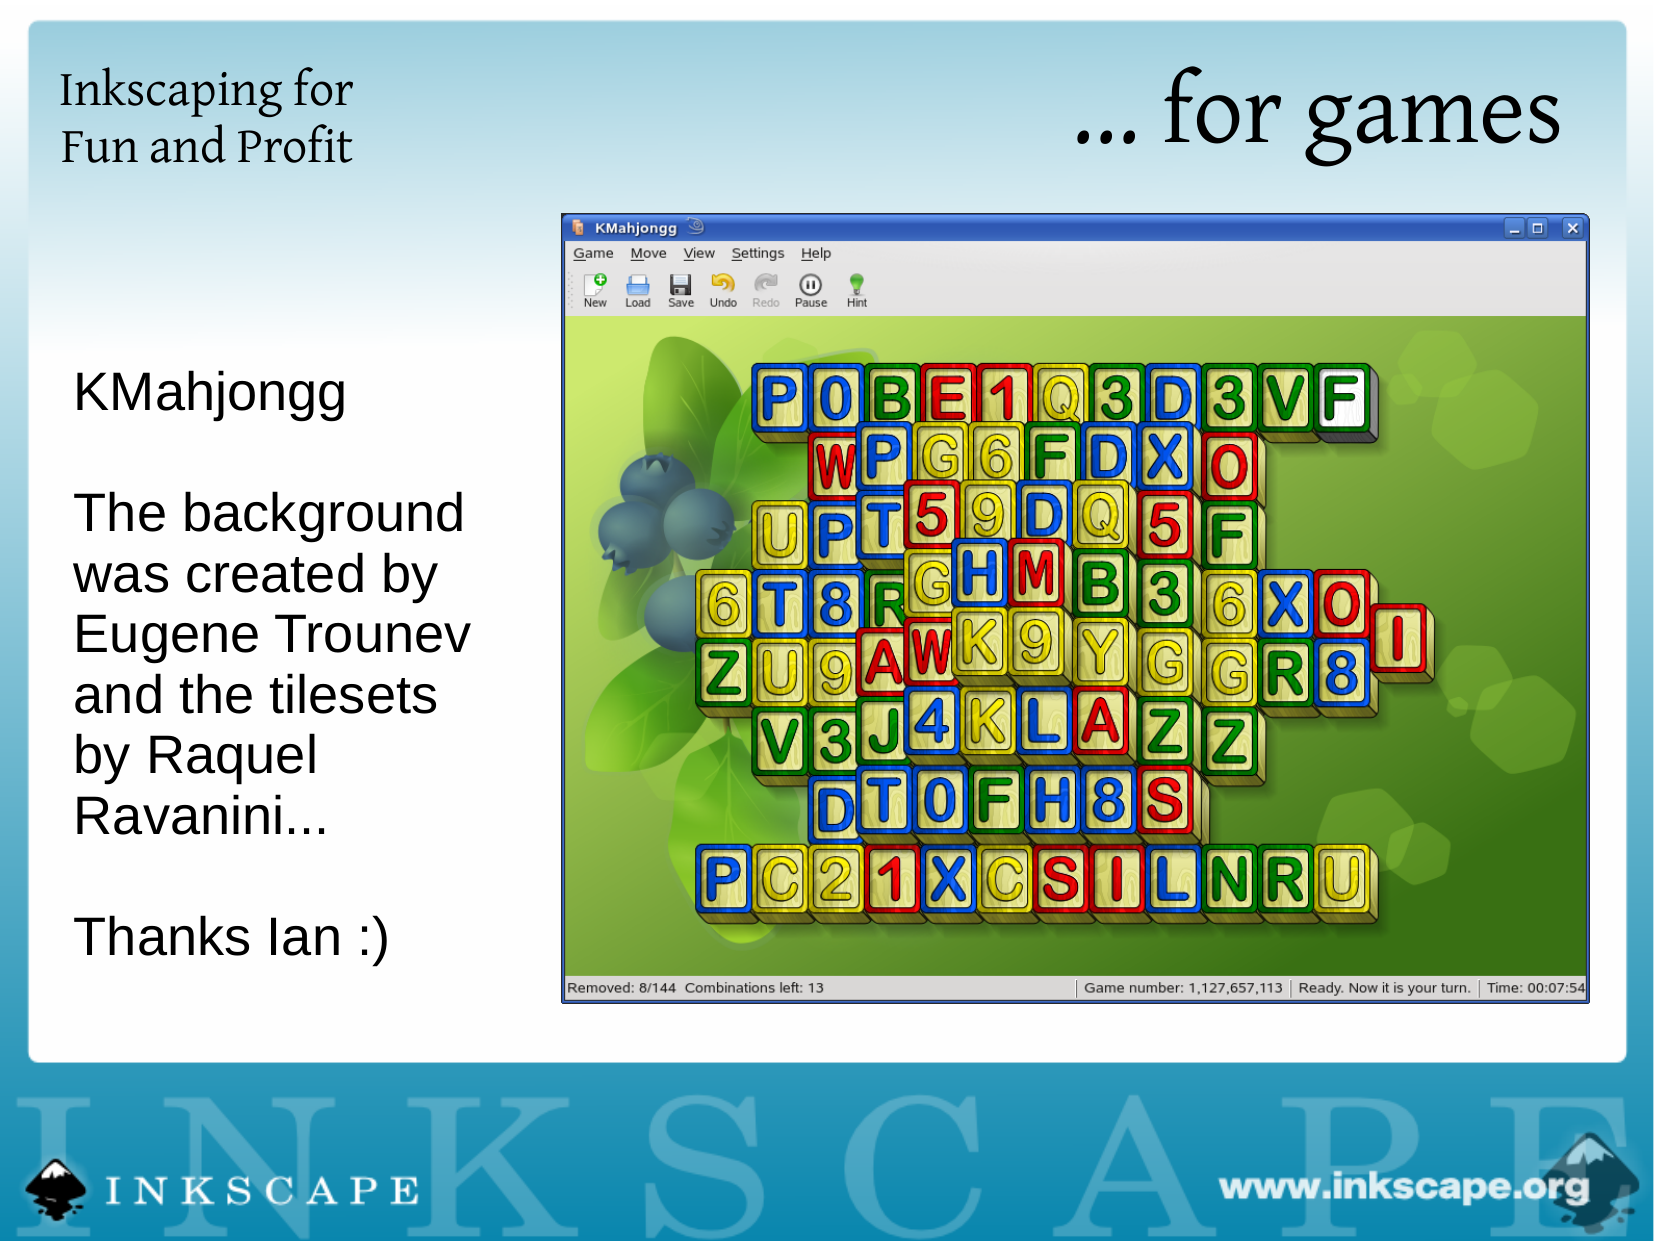

# ... for games
Inkscaping for
Fun and Profit
KMahjongg
The background
was created by
Eugene Trounev
and the tilesets
by Raquel
Ravanini...
Thanks Ian :)